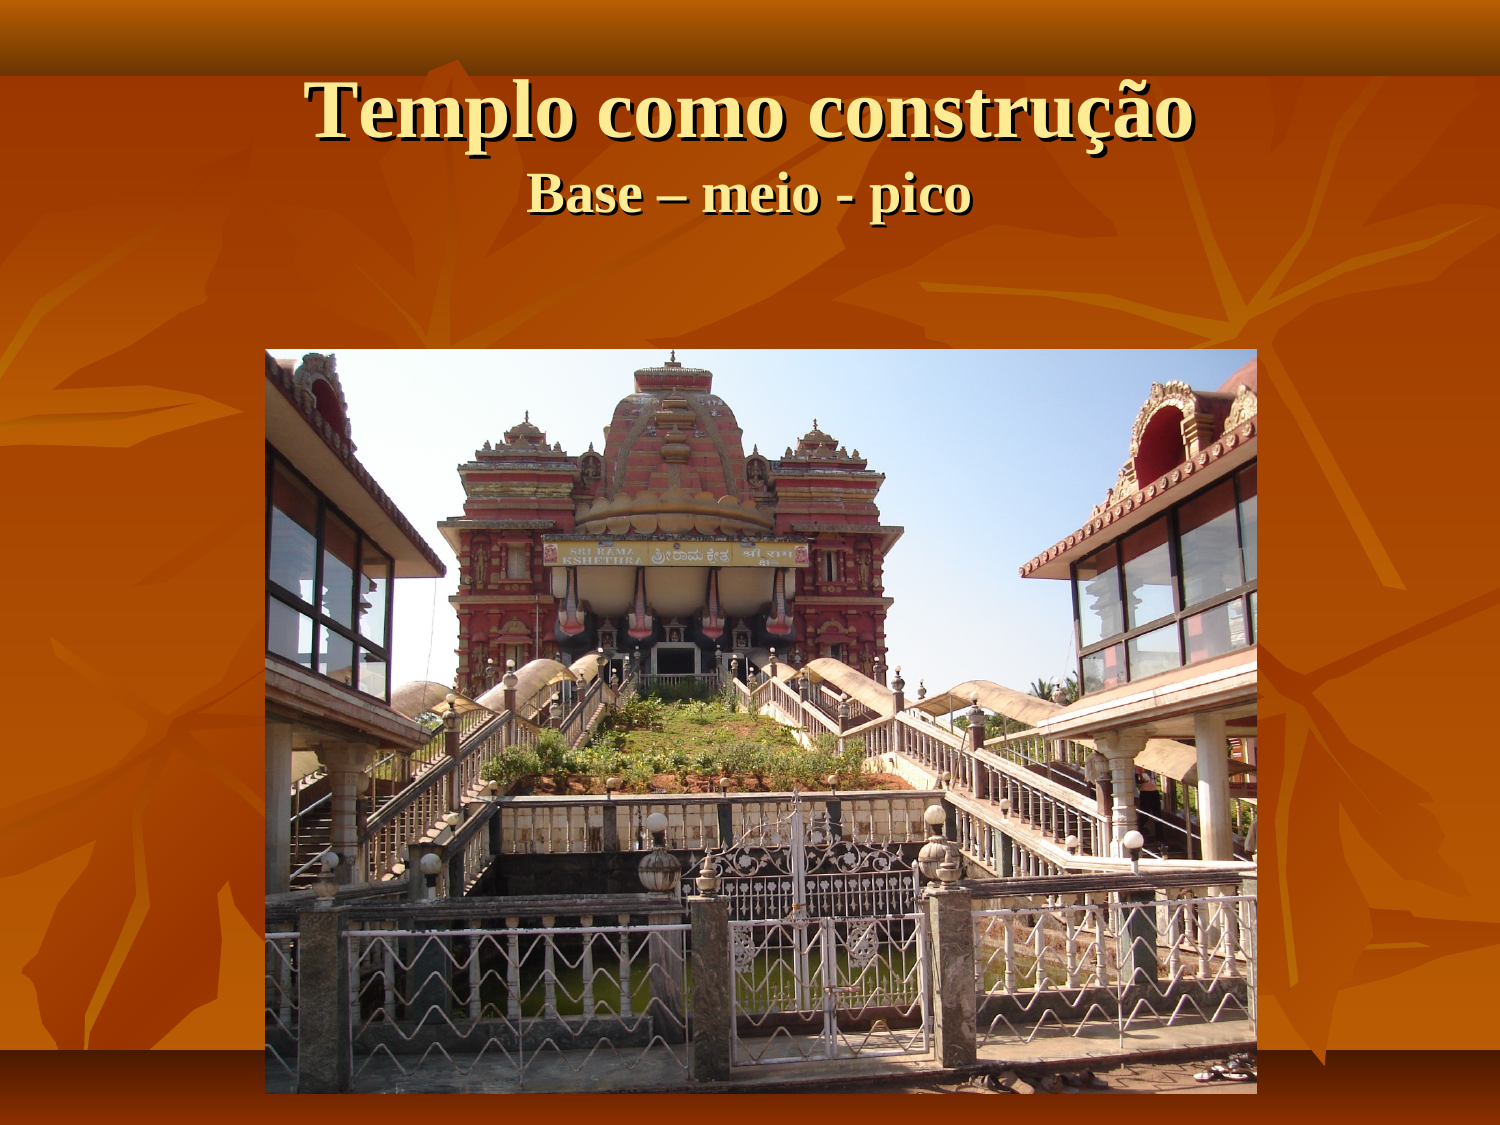

# Templo como construção Base – meio - pico